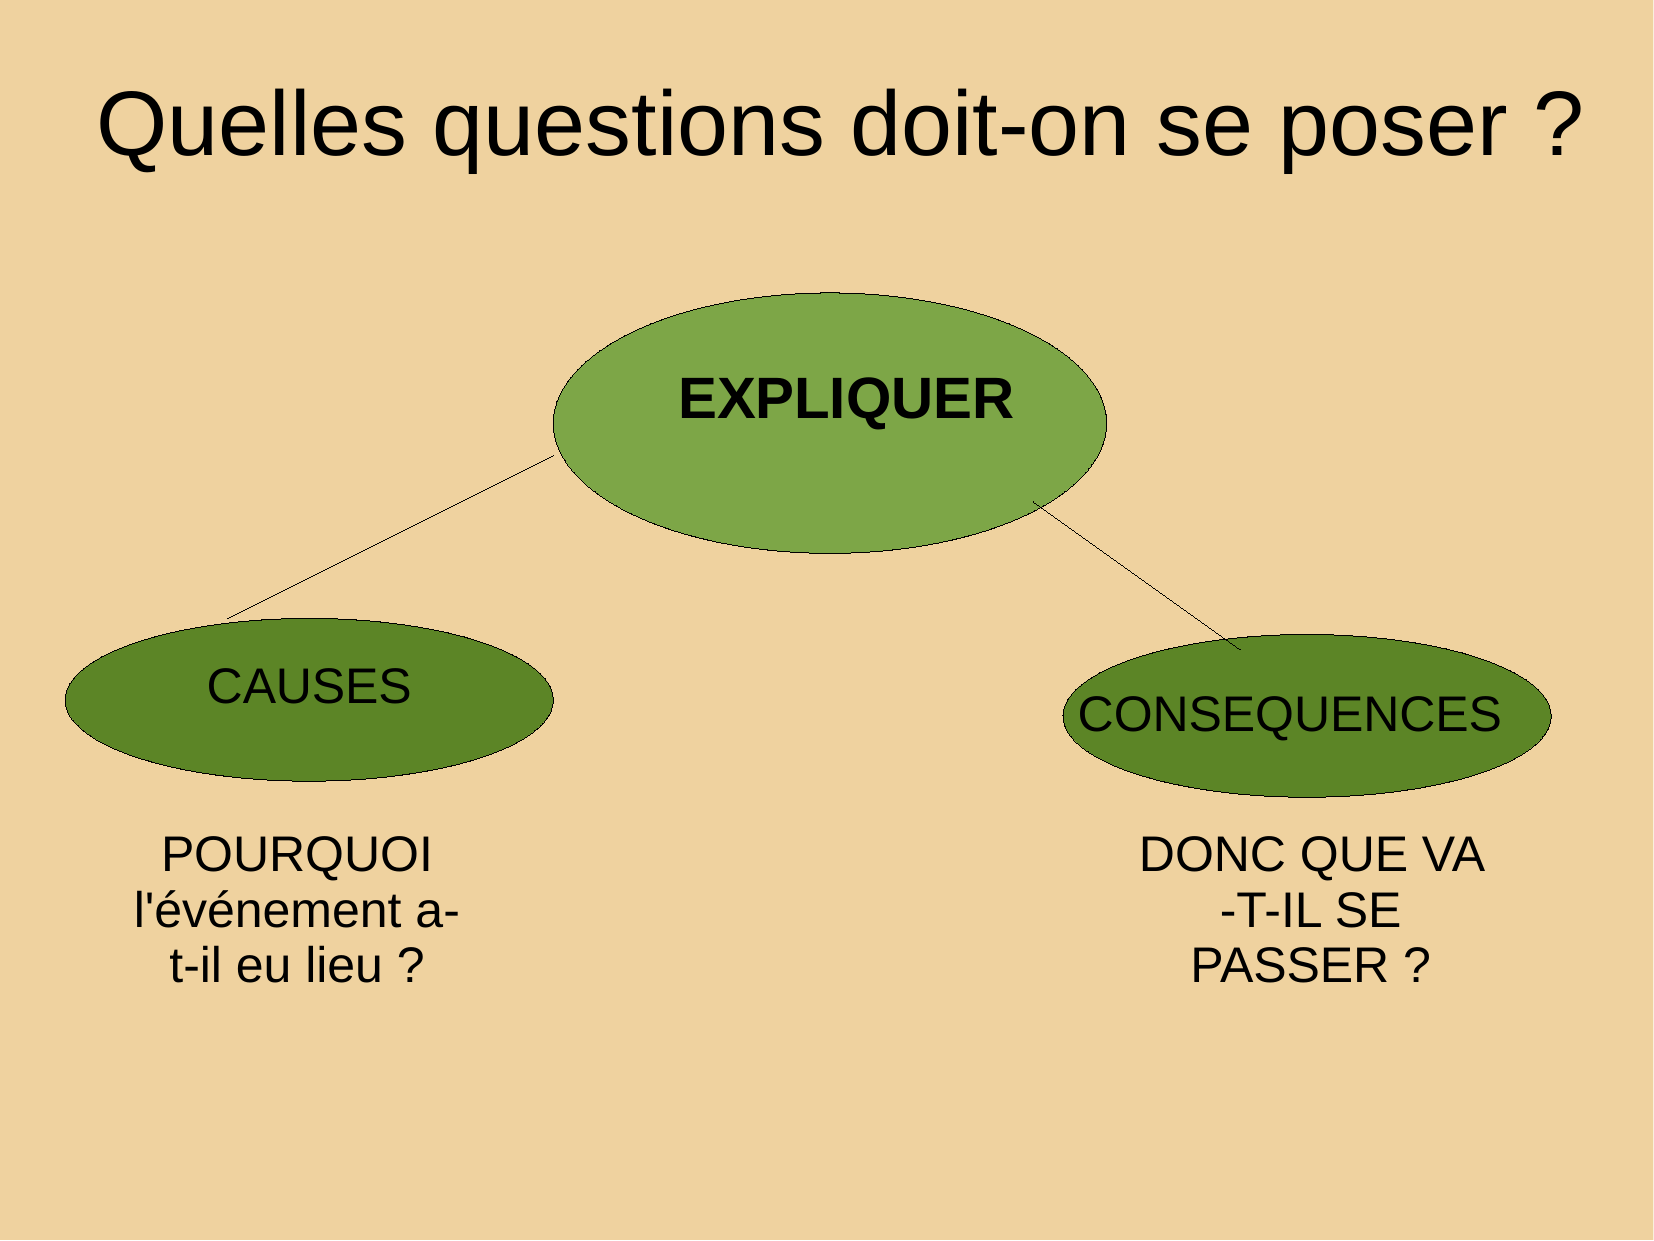

Quelles questions doit-on se poser ?
EXPLIQUER
CAUSES
CONSEQUENCES
POURQUOI
l'événement a-t-il eu lieu ?
DONC QUE VA -T-IL SE PASSER ?